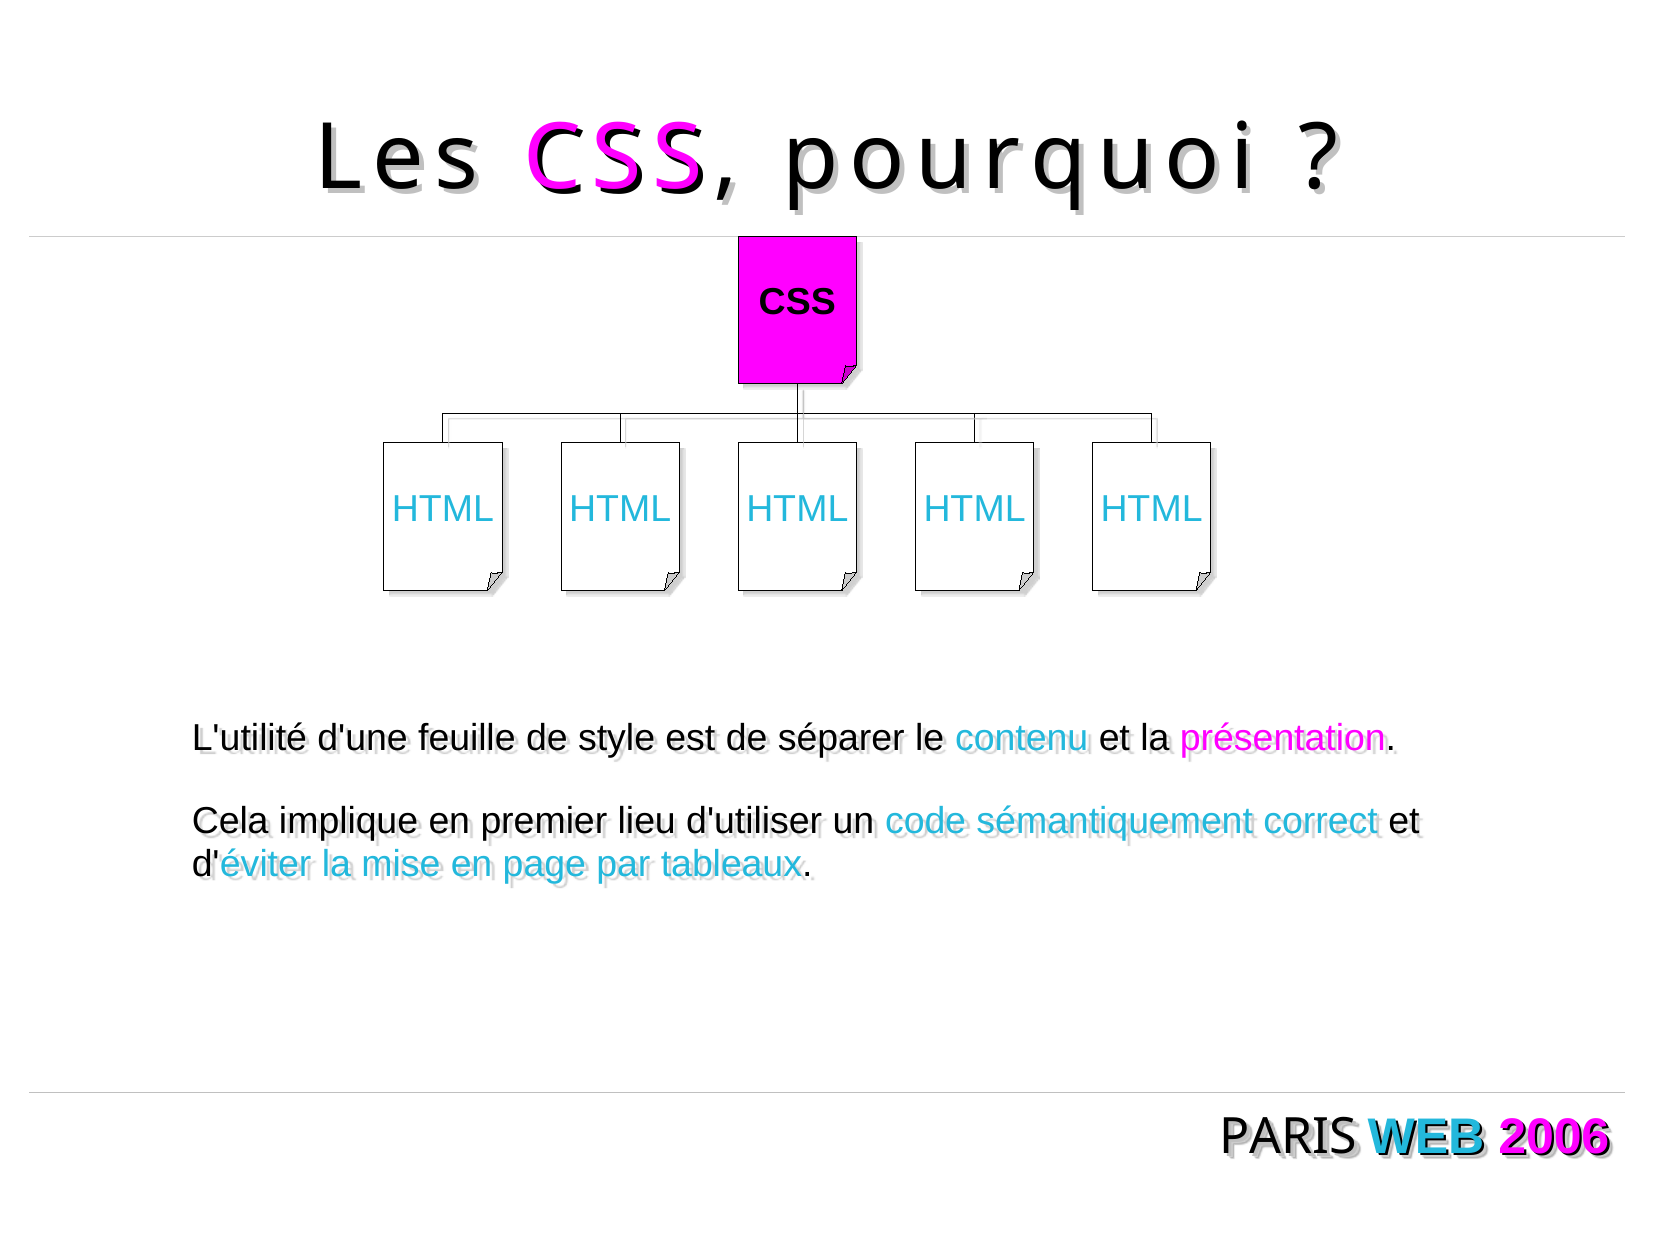

# Les CSS, pourquoi ?
CSS
HTML
HTML
HTML
HTML
HTML
L'utilité d'une feuille de style est de séparer le contenu et la présentation.
Cela implique en premier lieu d'utiliser un code sémantiquement correct et d'éviter la mise en page par tableaux.
PARIS WEB 2006